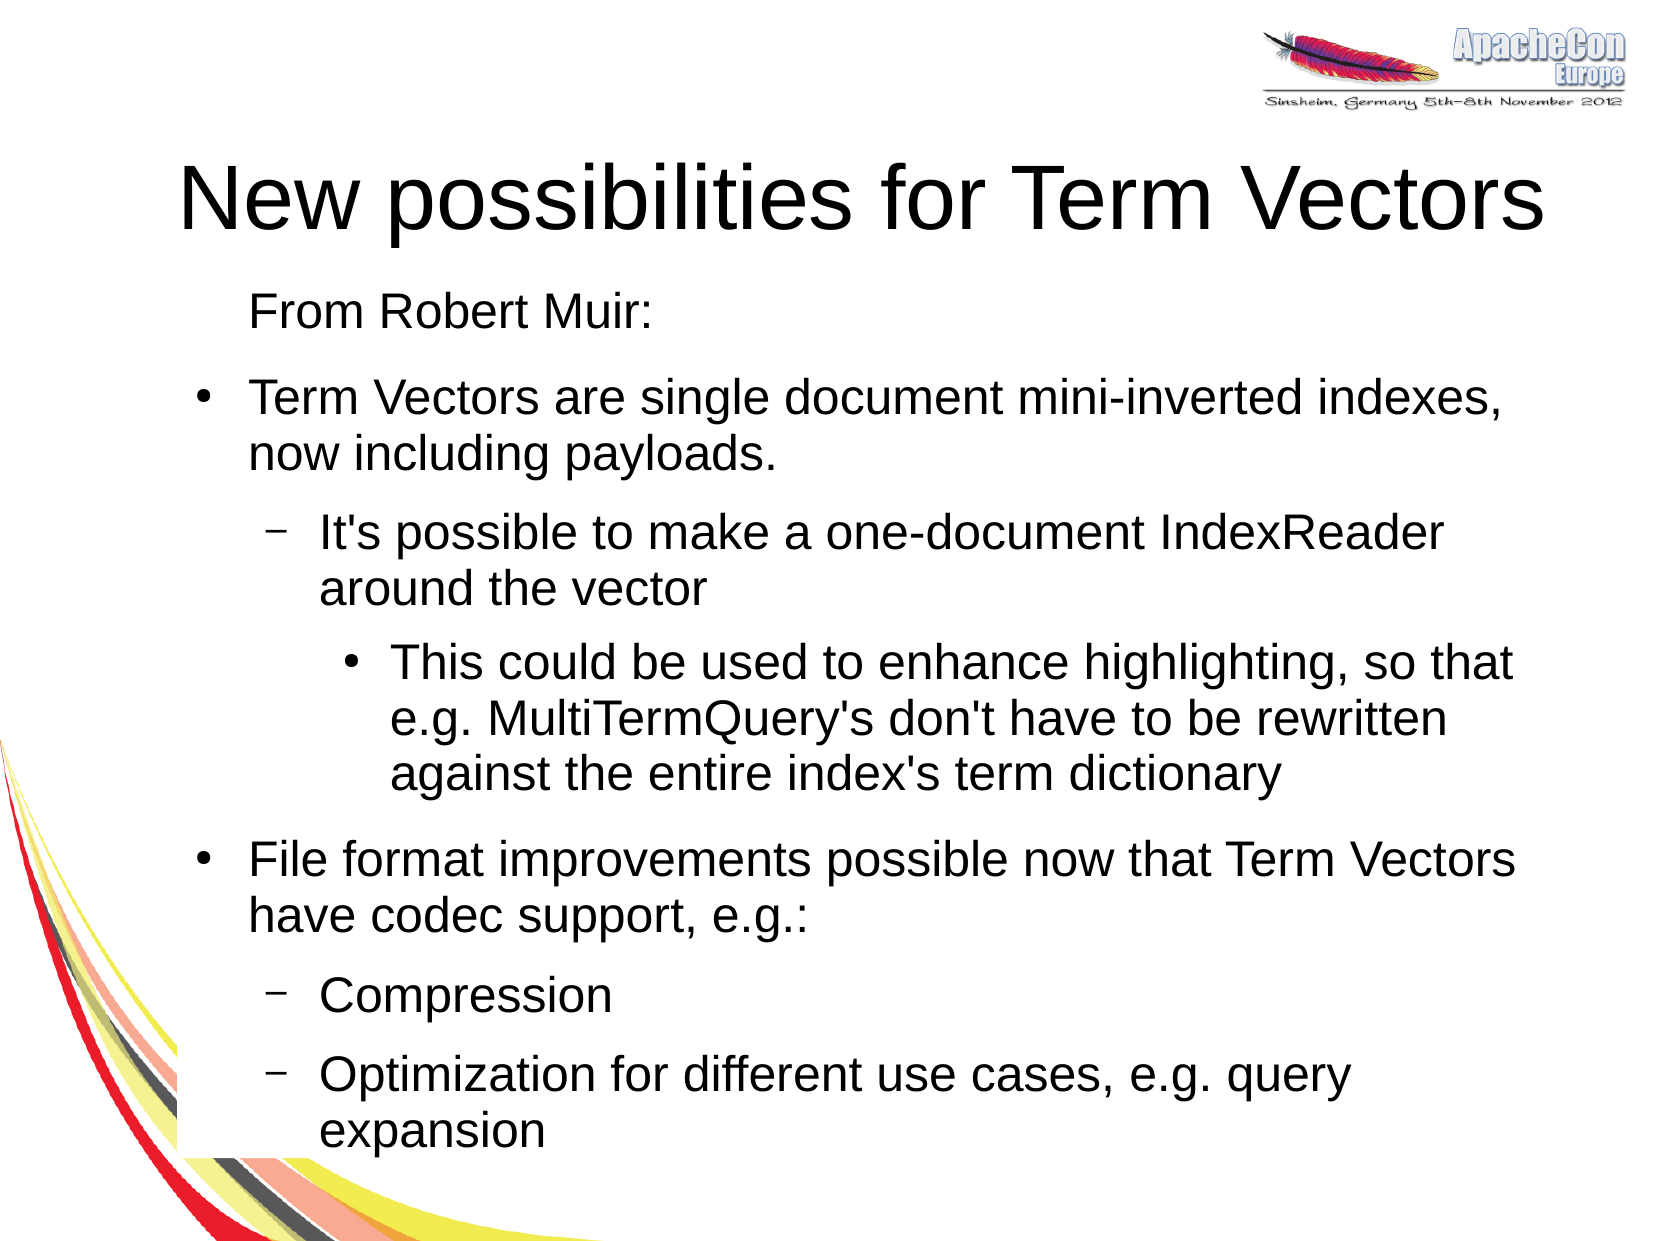

# New possibilities for Term Vectors
From Robert Muir:
Term Vectors are single document mini-inverted indexes, now including payloads.
It's possible to make a one-document IndexReader around the vector
This could be used to enhance highlighting, so that e.g. MultiTermQuery's don't have to be rewritten against the entire index's term dictionary
File format improvements possible now that Term Vectors have codec support, e.g.:
Compression
Optimization for different use cases, e.g. query expansion